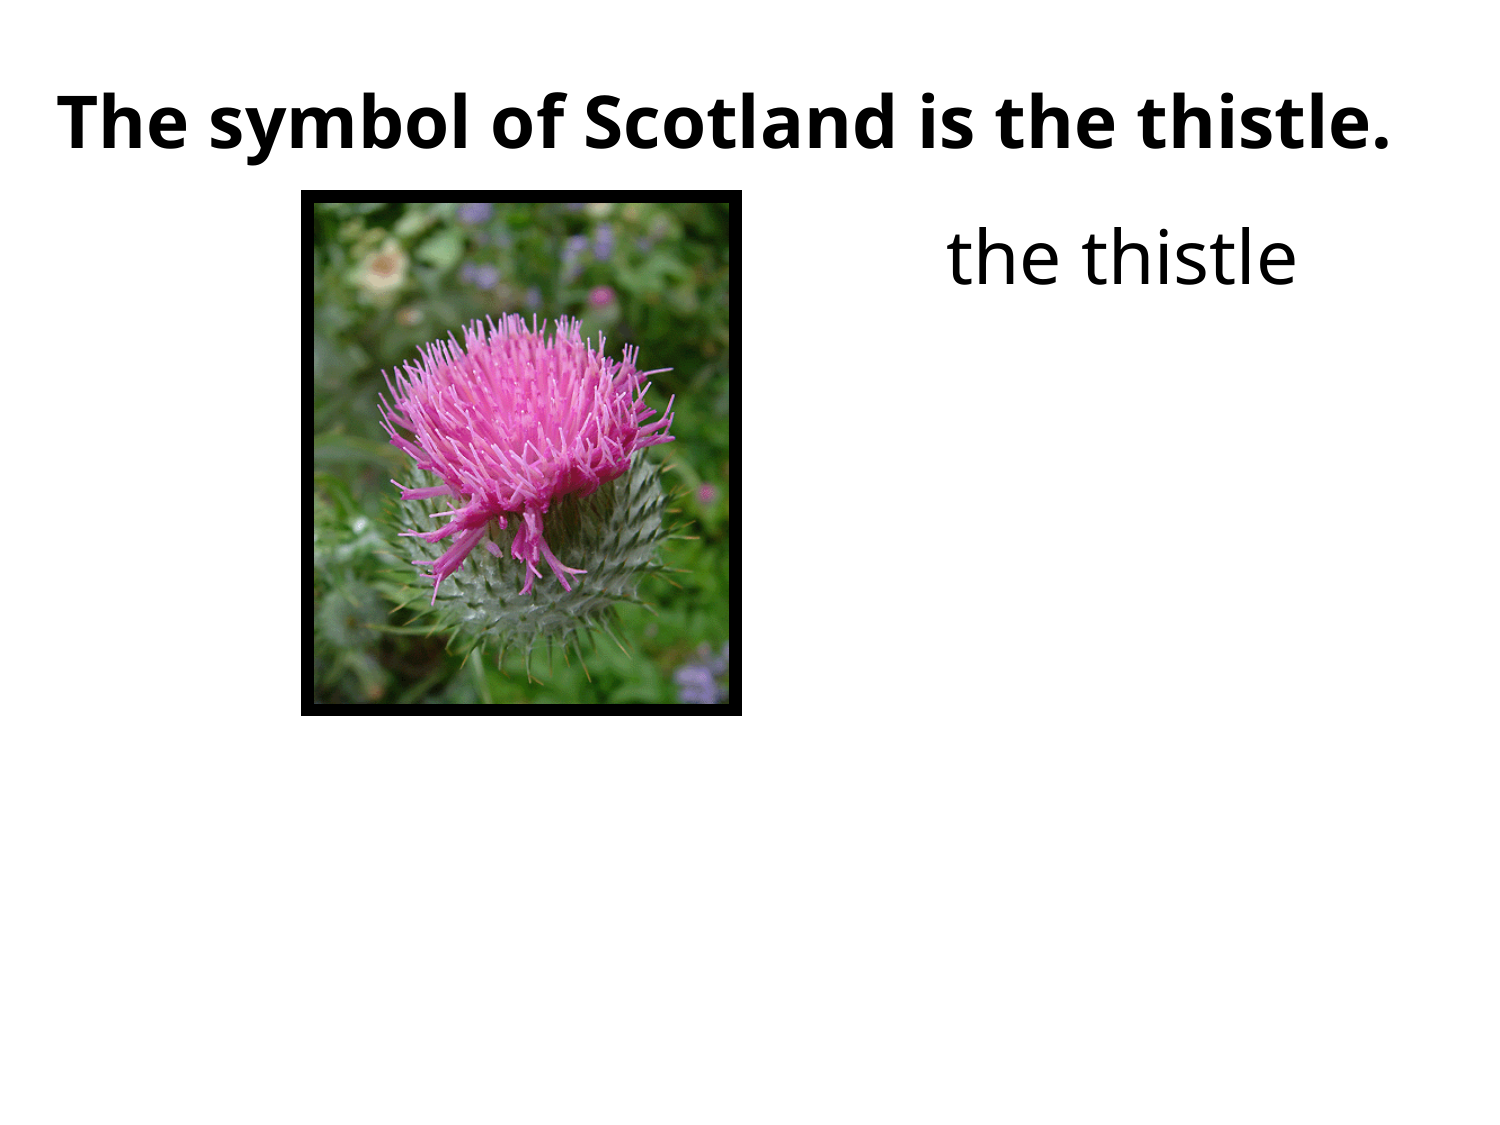

The symbol of Scotland is the thistle.
the thistle